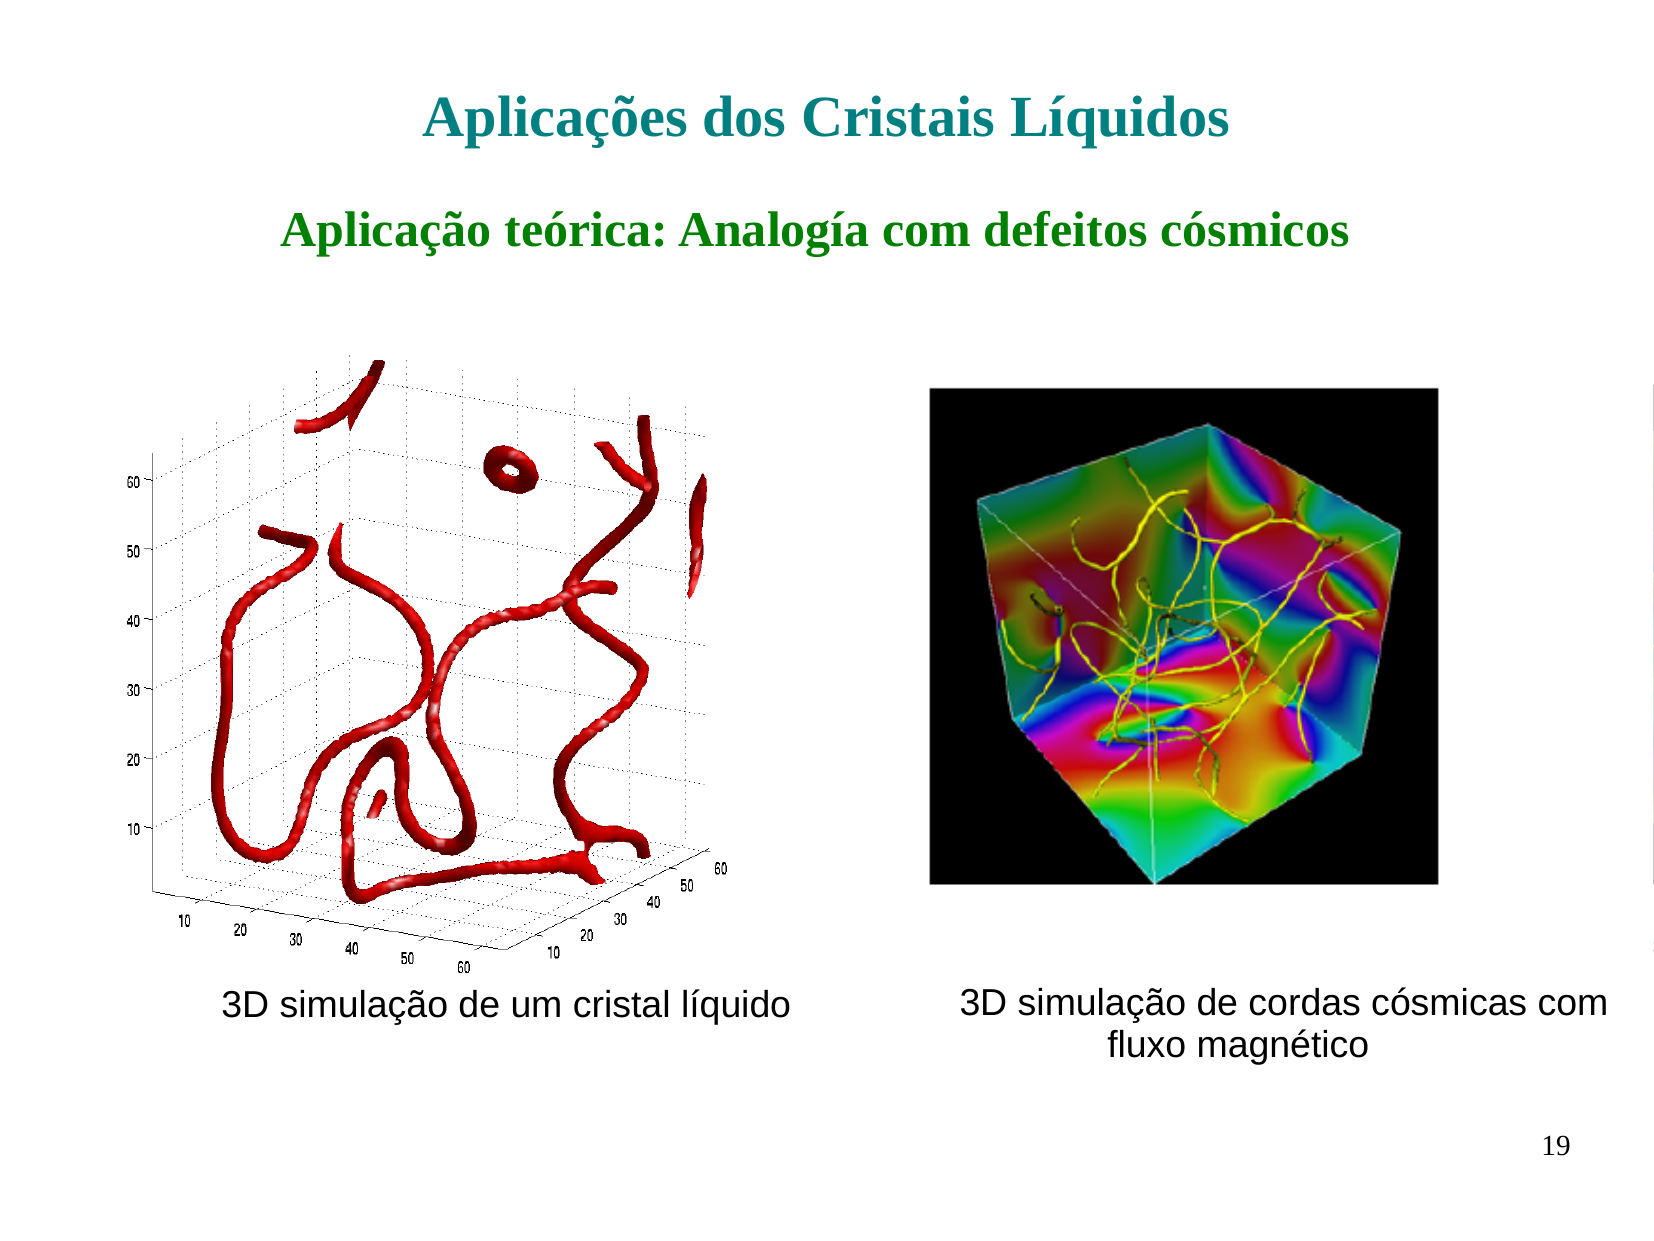

# Aplicações dos Cristais Líquidos
Aplicação teórica: Analogía com defeitos cósmicos
3D simulação de cordas cósmicas com
		fluxo magnético
3D simulação de um cristal líquido
19